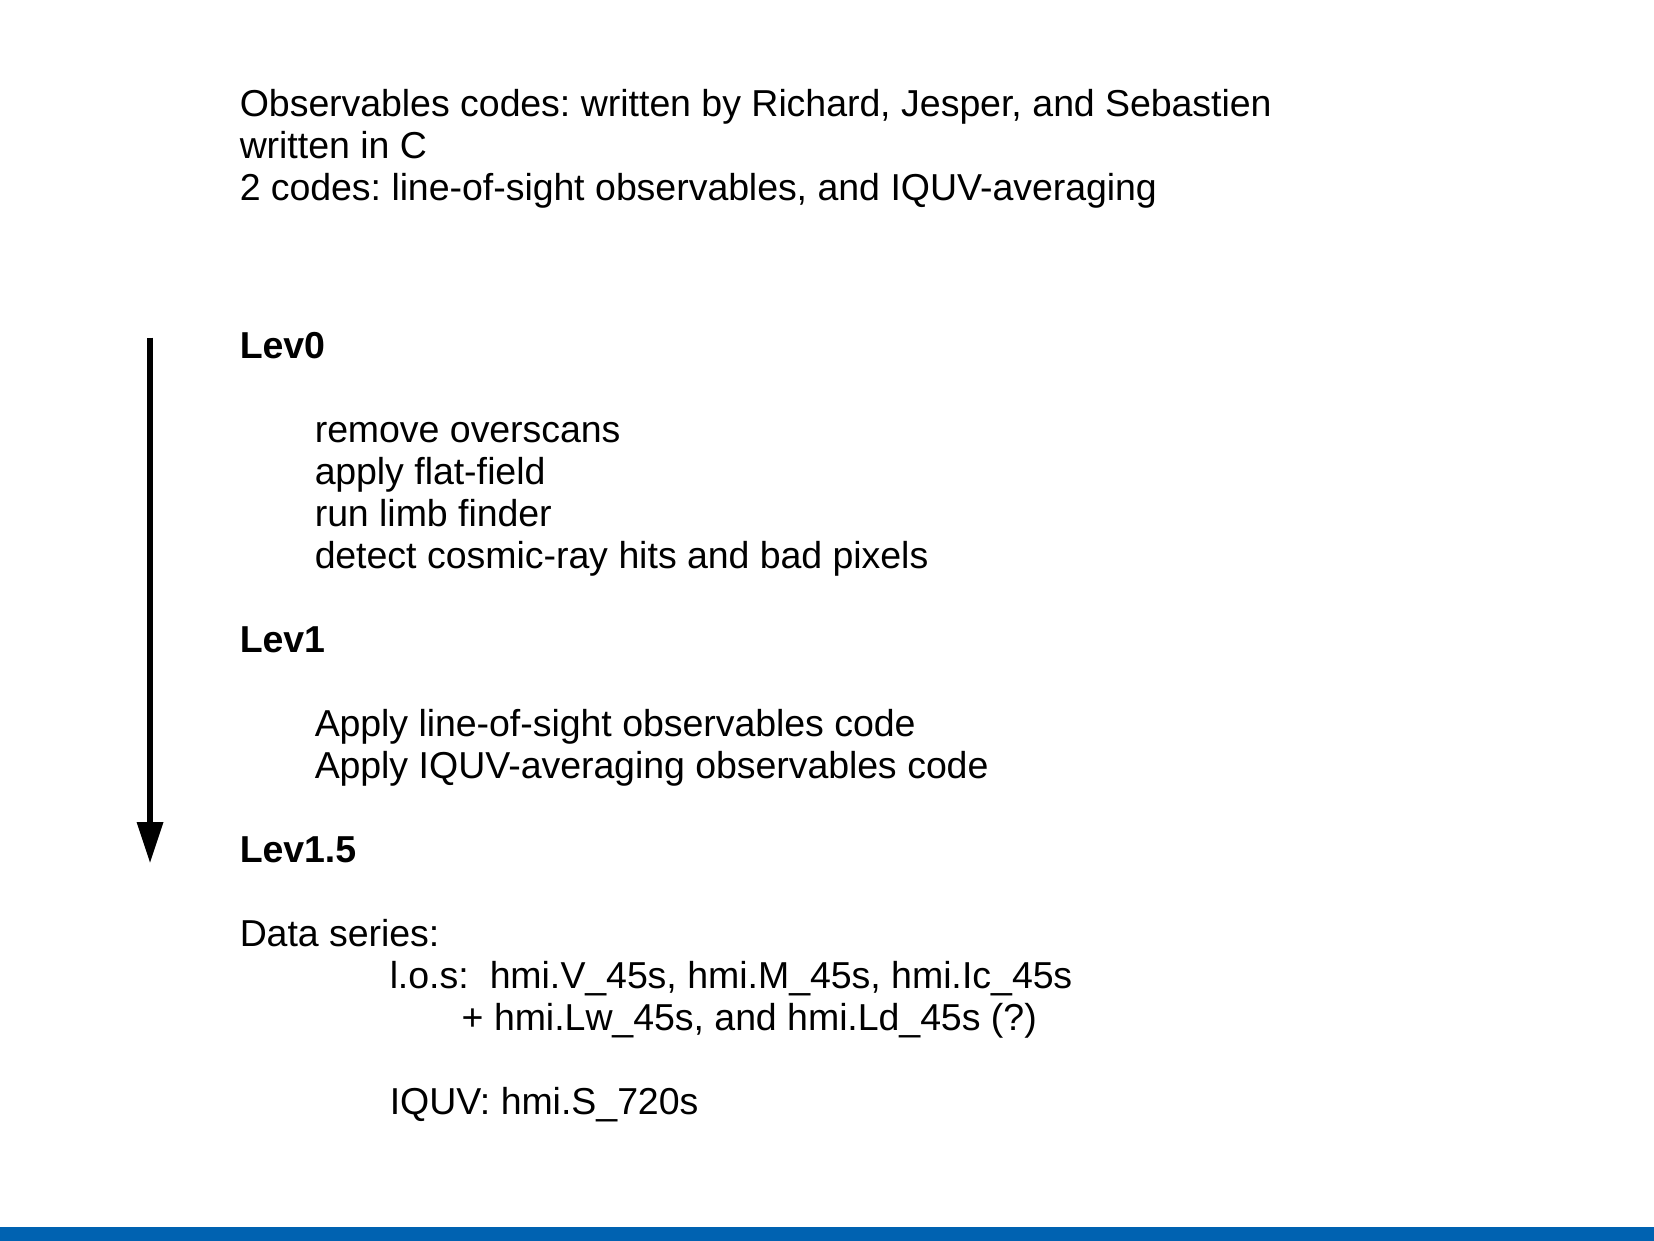

Observables codes: written by Richard, Jesper, and Sebastien
written in C
2 codes: line-of-sight observables, and IQUV-averaging
Lev0
	remove overscans
	apply flat-field
	run limb finder
	detect cosmic-ray hits and bad pixels
Lev1
	Apply line-of-sight observables code
	Apply IQUV-averaging observables code
Lev1.5
Data series:
		l.o.s: hmi.V_45s, hmi.M_45s, hmi.Ic_45s
	 + hmi.Lw_45s, and hmi.Ld_45s (?)
		IQUV: hmi.S_720s